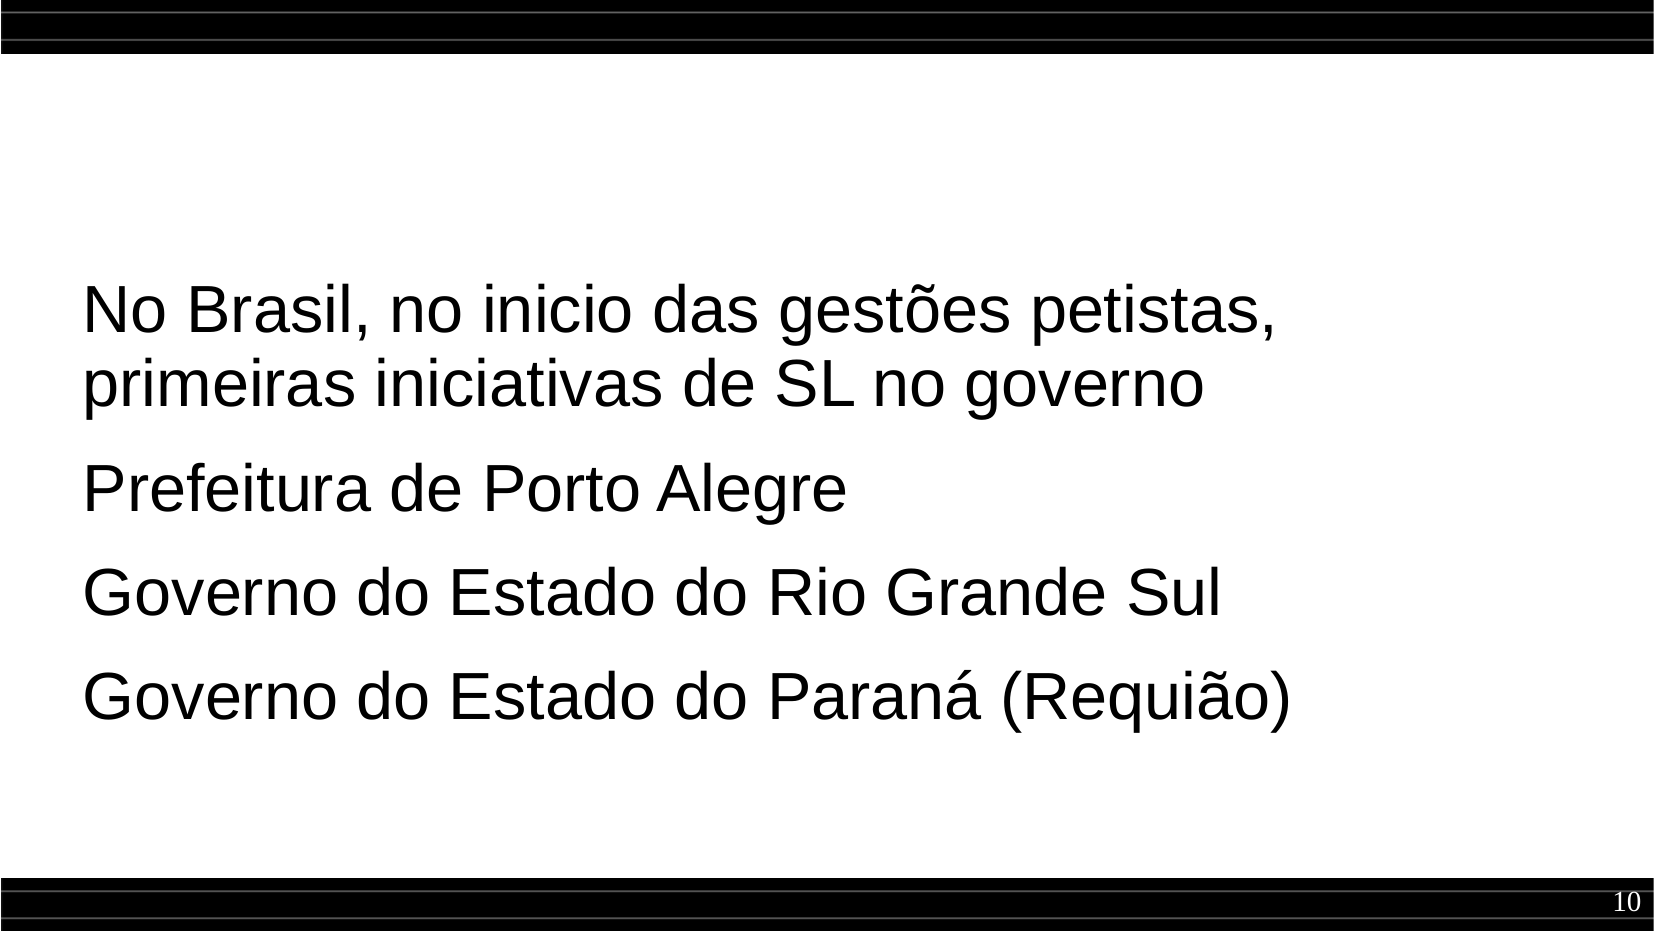

#
No Brasil, no inicio das gestões petistas, primeiras iniciativas de SL no governo
Prefeitura de Porto Alegre
Governo do Estado do Rio Grande Sul
Governo do Estado do Paraná (Requião)